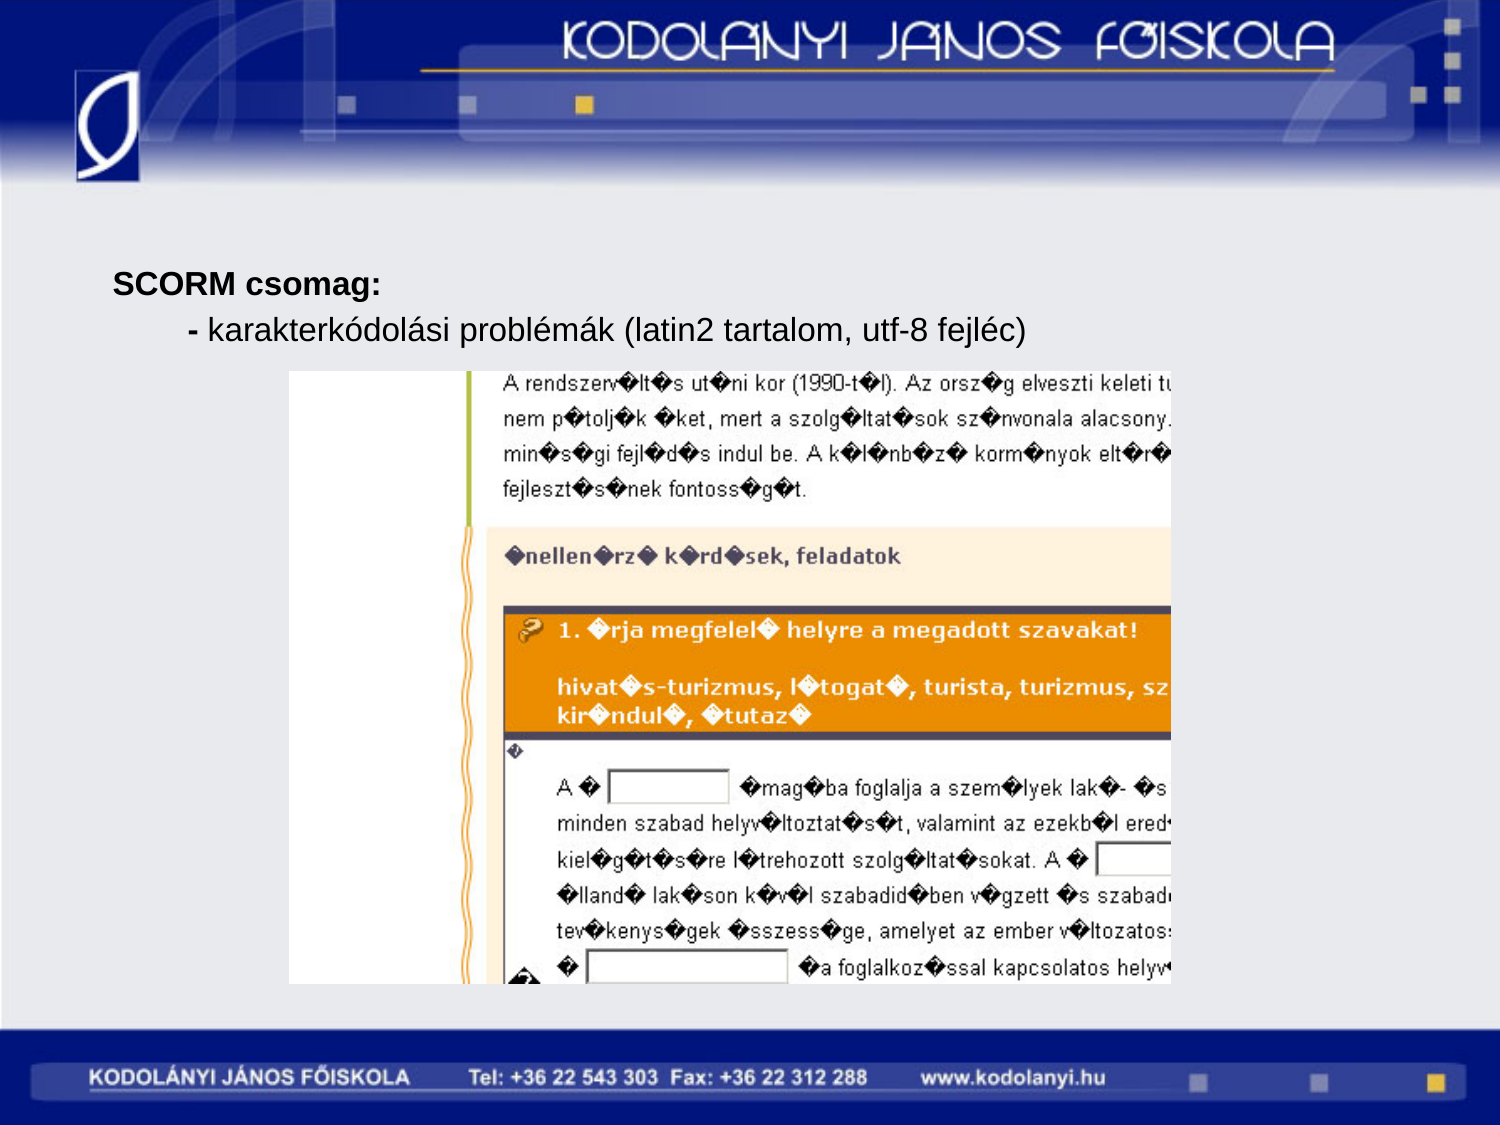

# SCORM csomag:
- karakterkódolási problémák (latin2 tartalom, utf-8 fejléc)